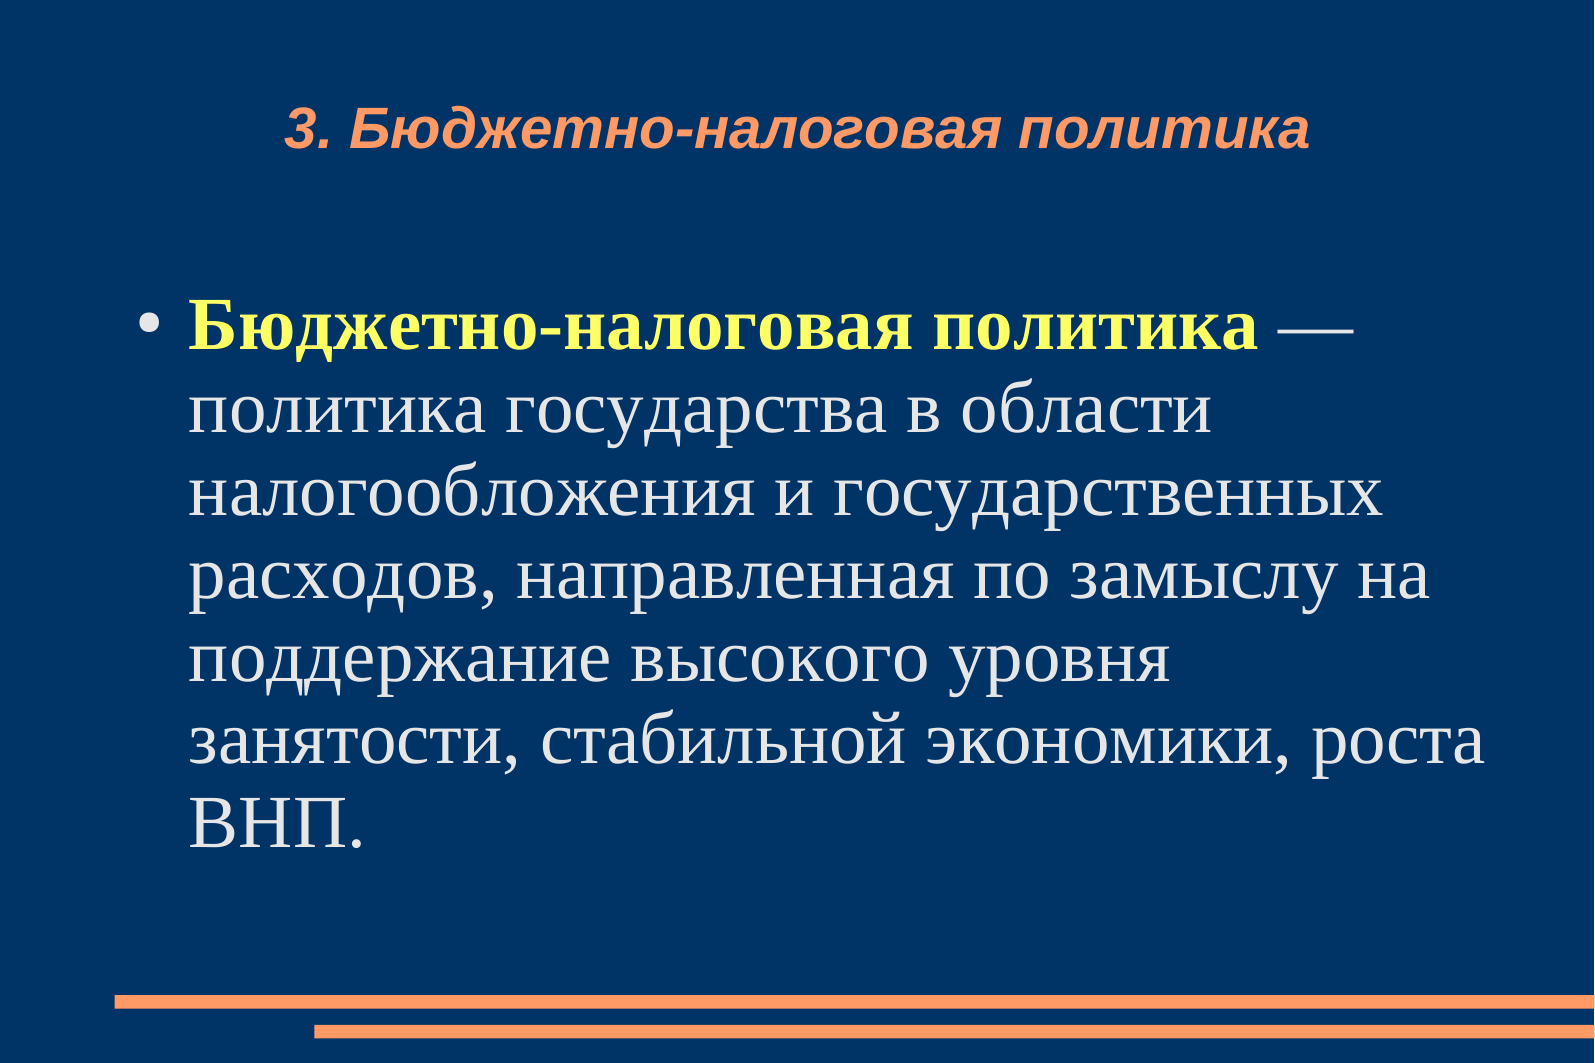

# 3. Бюджетно-налоговая политика
Бюджетно-налоговая политика — политика государства в области налогообложения и государственных расходов, направленная по замыслу на поддержание высокого уровня занятости, стабильной экономики, роста ВНП.